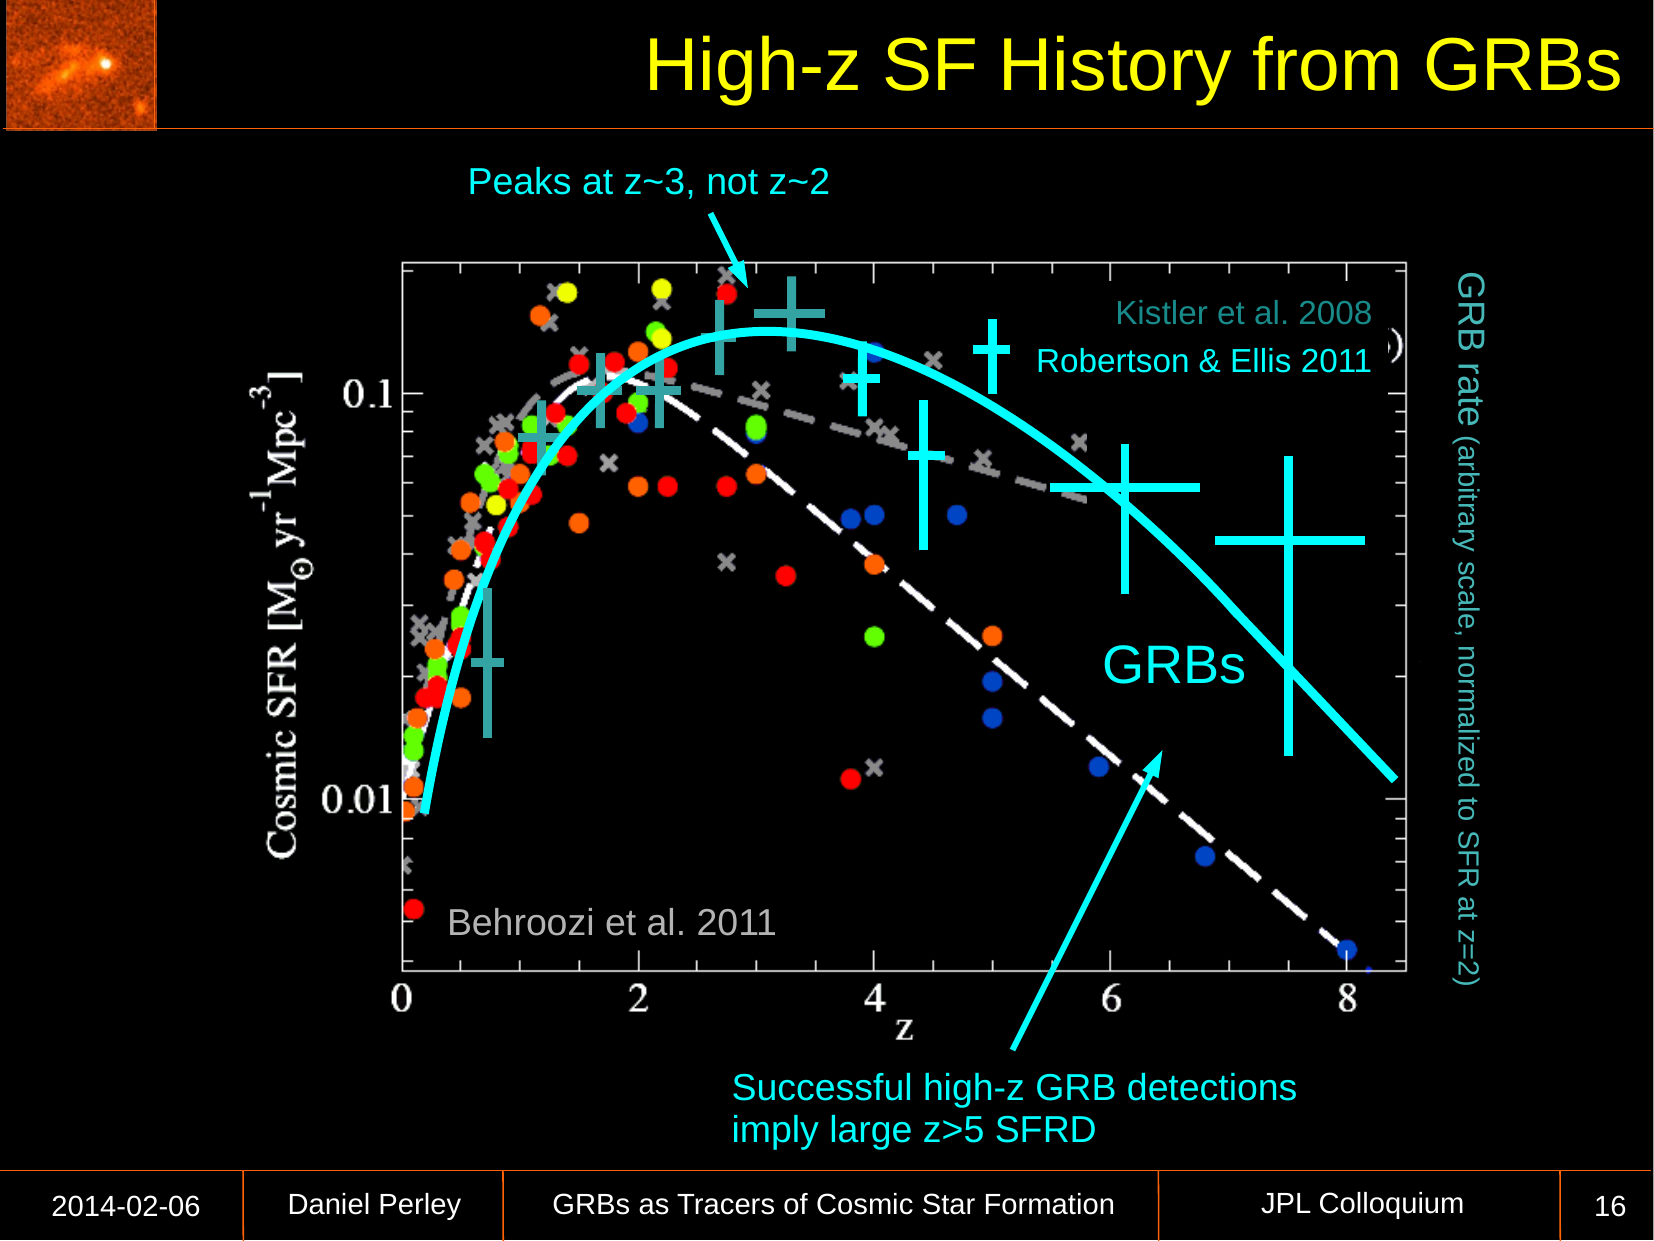

# High-z SF History from GRBs
Peaks at z~3, not z~2
Kistler et al. 2008
Robertson & Ellis 2011
GRBs
GRB rate (arbitrary scale, normalized to SFR at z=2)
Behroozi et al. 2011
Successful high-z GRB detections imply large z>5 SFRD
2014-02-06
16